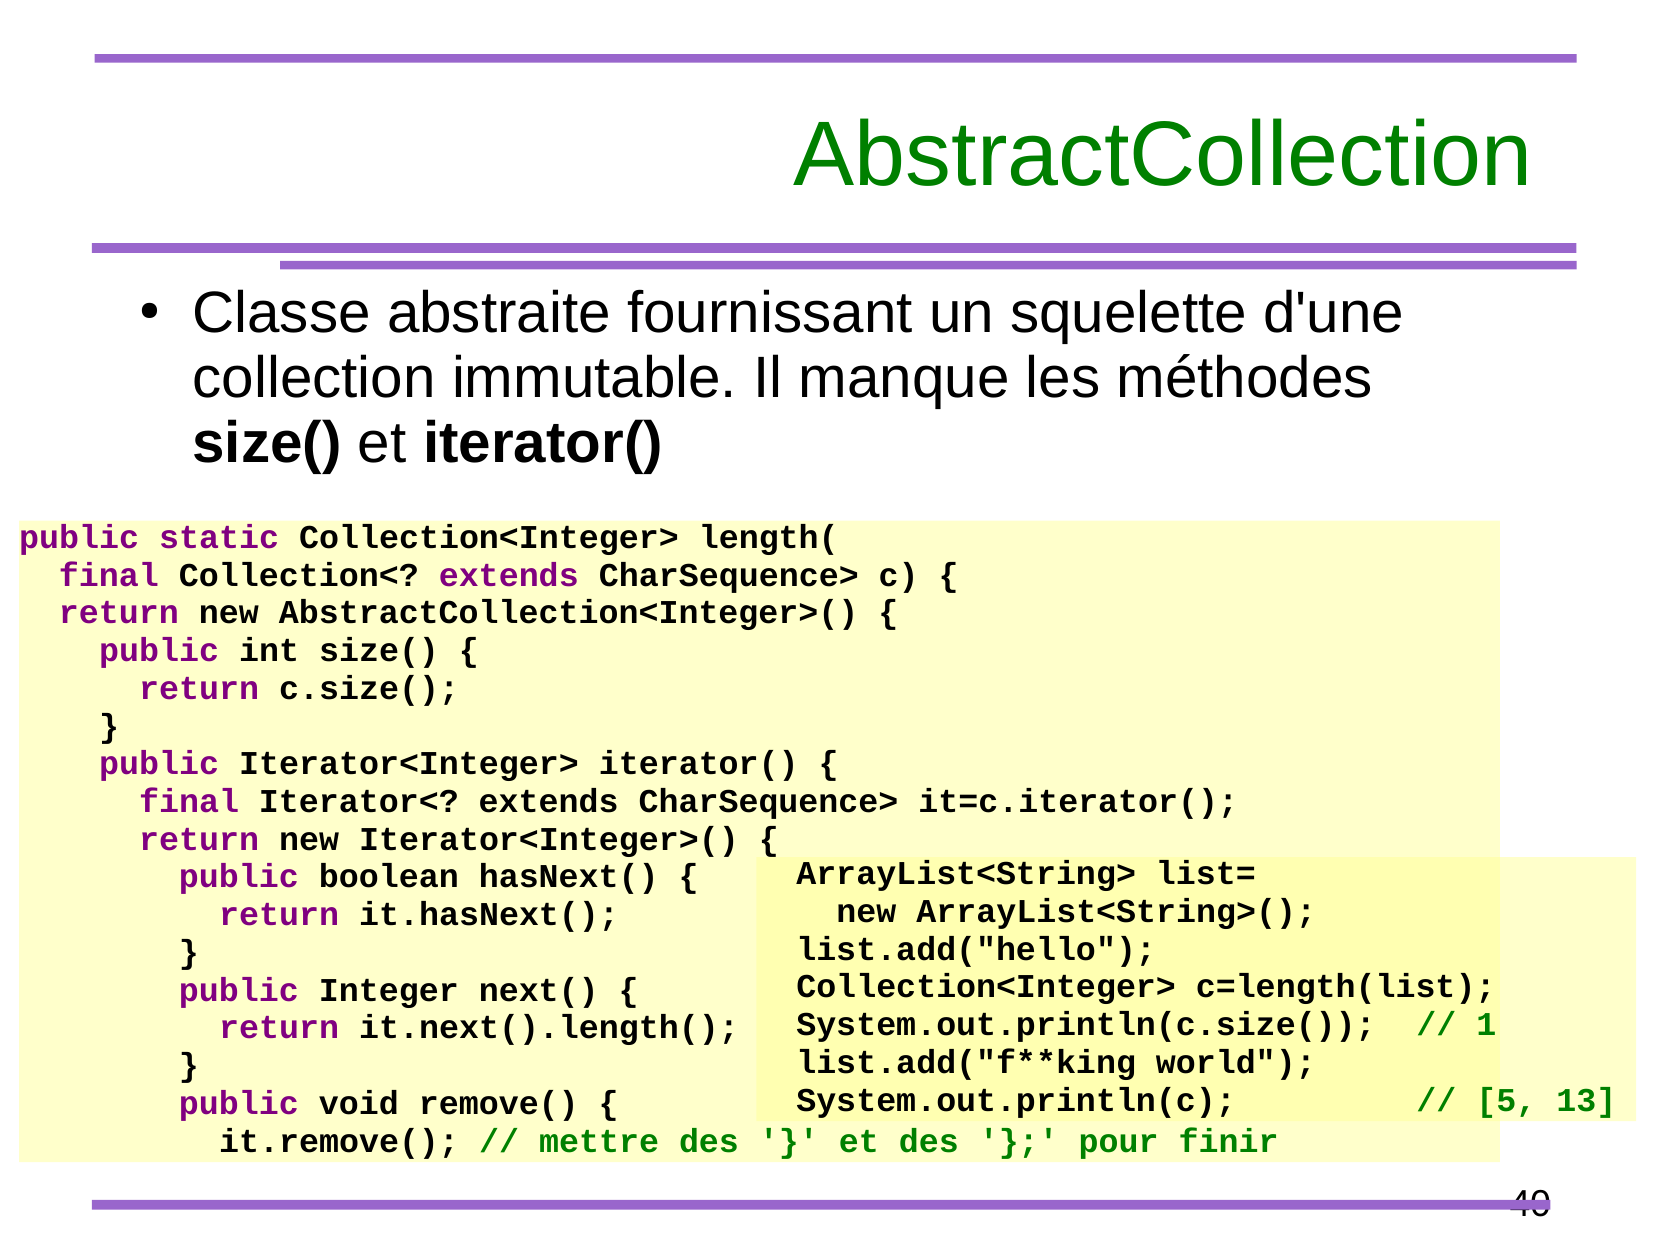

# AbstractCollection
Classe abstraite fournissant un squelette d'une collection immutable. Il manque les méthodes size() et iterator()
public static Collection<Integer> length(
 final Collection<? extends CharSequence> c) {
 return new AbstractCollection<Integer>() {
 public int size() {
 return c.size();
 }
 public Iterator<Integer> iterator() {
 final Iterator<? extends CharSequence> it=c.iterator();
 return new Iterator<Integer>() {
 public boolean hasNext() {
 return it.hasNext();
 }
 public Integer next() {
 return it.next().length();
 }
 public void remove() {
 it.remove(); // mettre des '}' et des '};' pour finir
 ArrayList<String> list=
 new ArrayList<String>();
 list.add("hello");
 Collection<Integer> c=length(list);
 System.out.println(c.size()); // 1
 list.add("f**king world");
 System.out.println(c); // [5, 13]